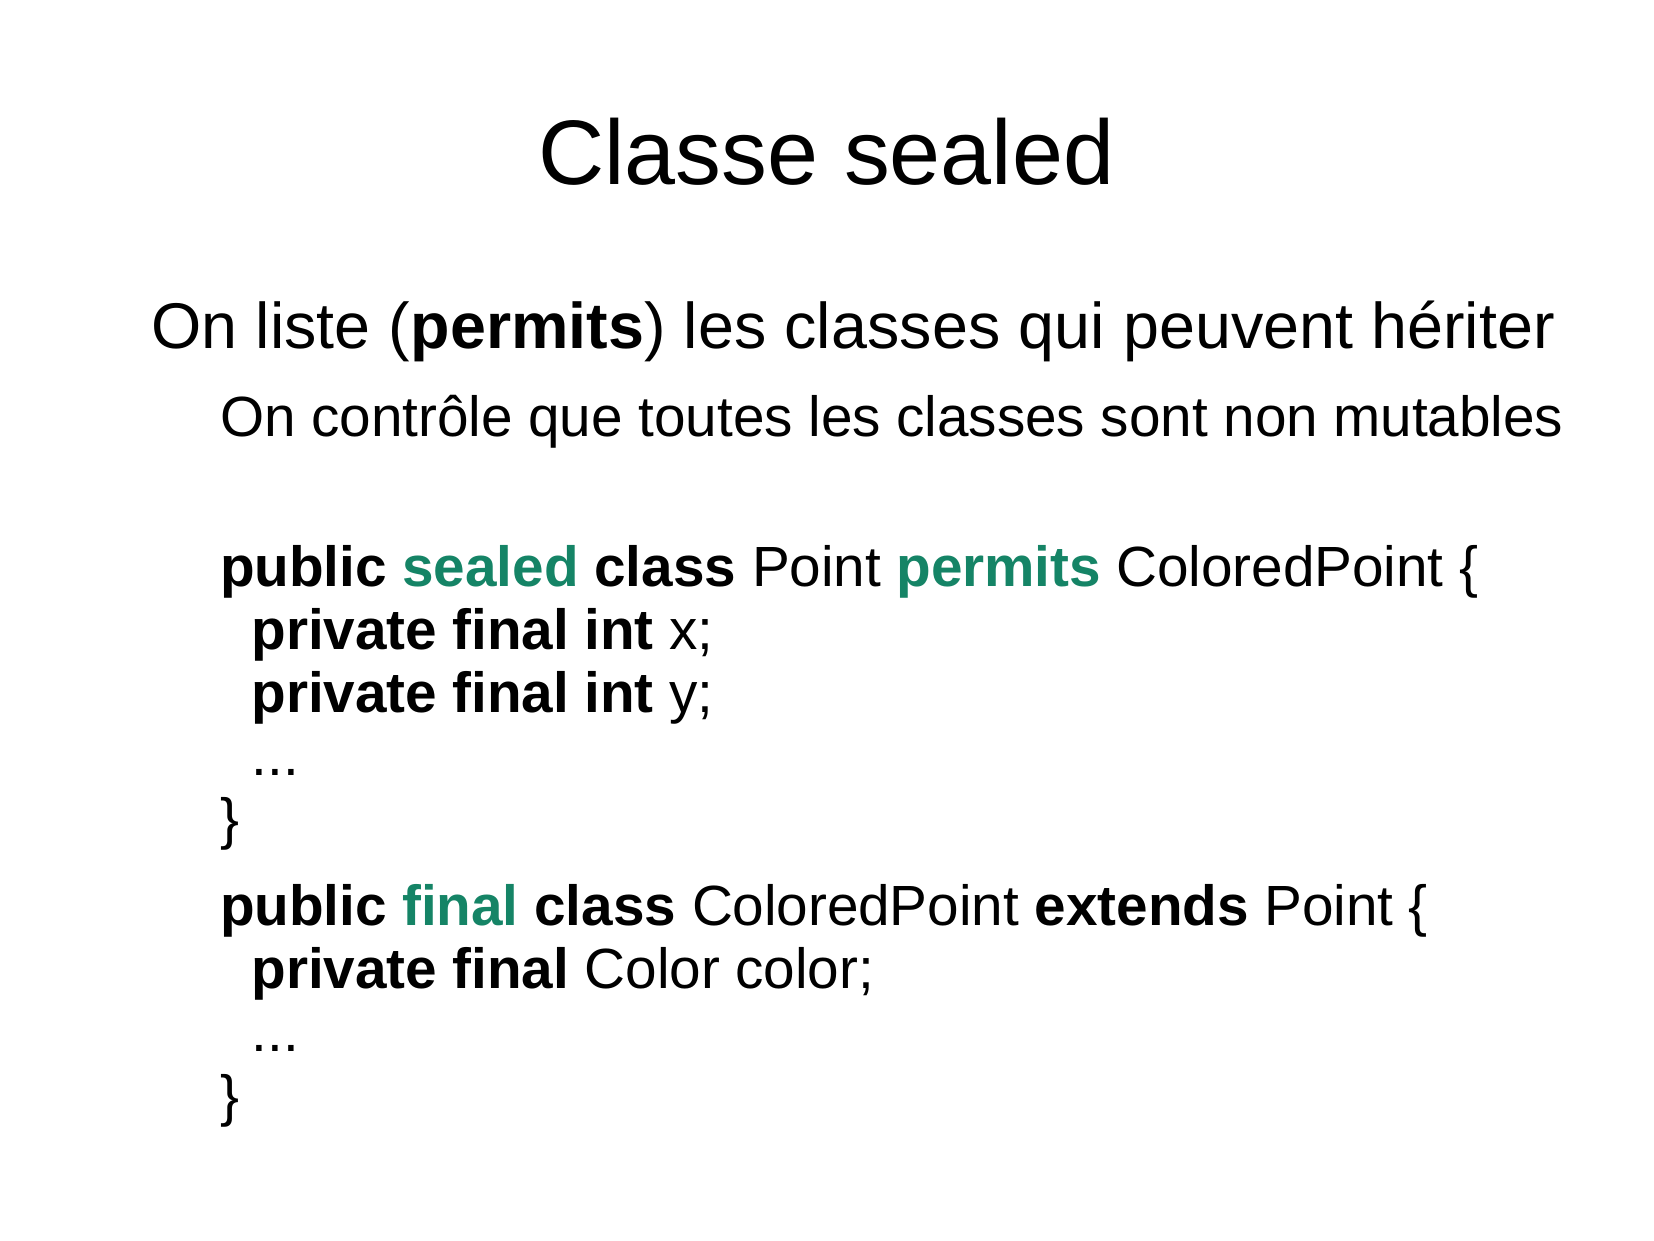

# Classe sealed
On liste (permits) les classes qui peuvent hériter
On contrôle que toutes les classes sont non mutables
public sealed class Point permits ColoredPoint {
 private final int x;
 private final int y;
 ...
}
public final class ColoredPoint extends Point {
 private final Color color;
 ...
}